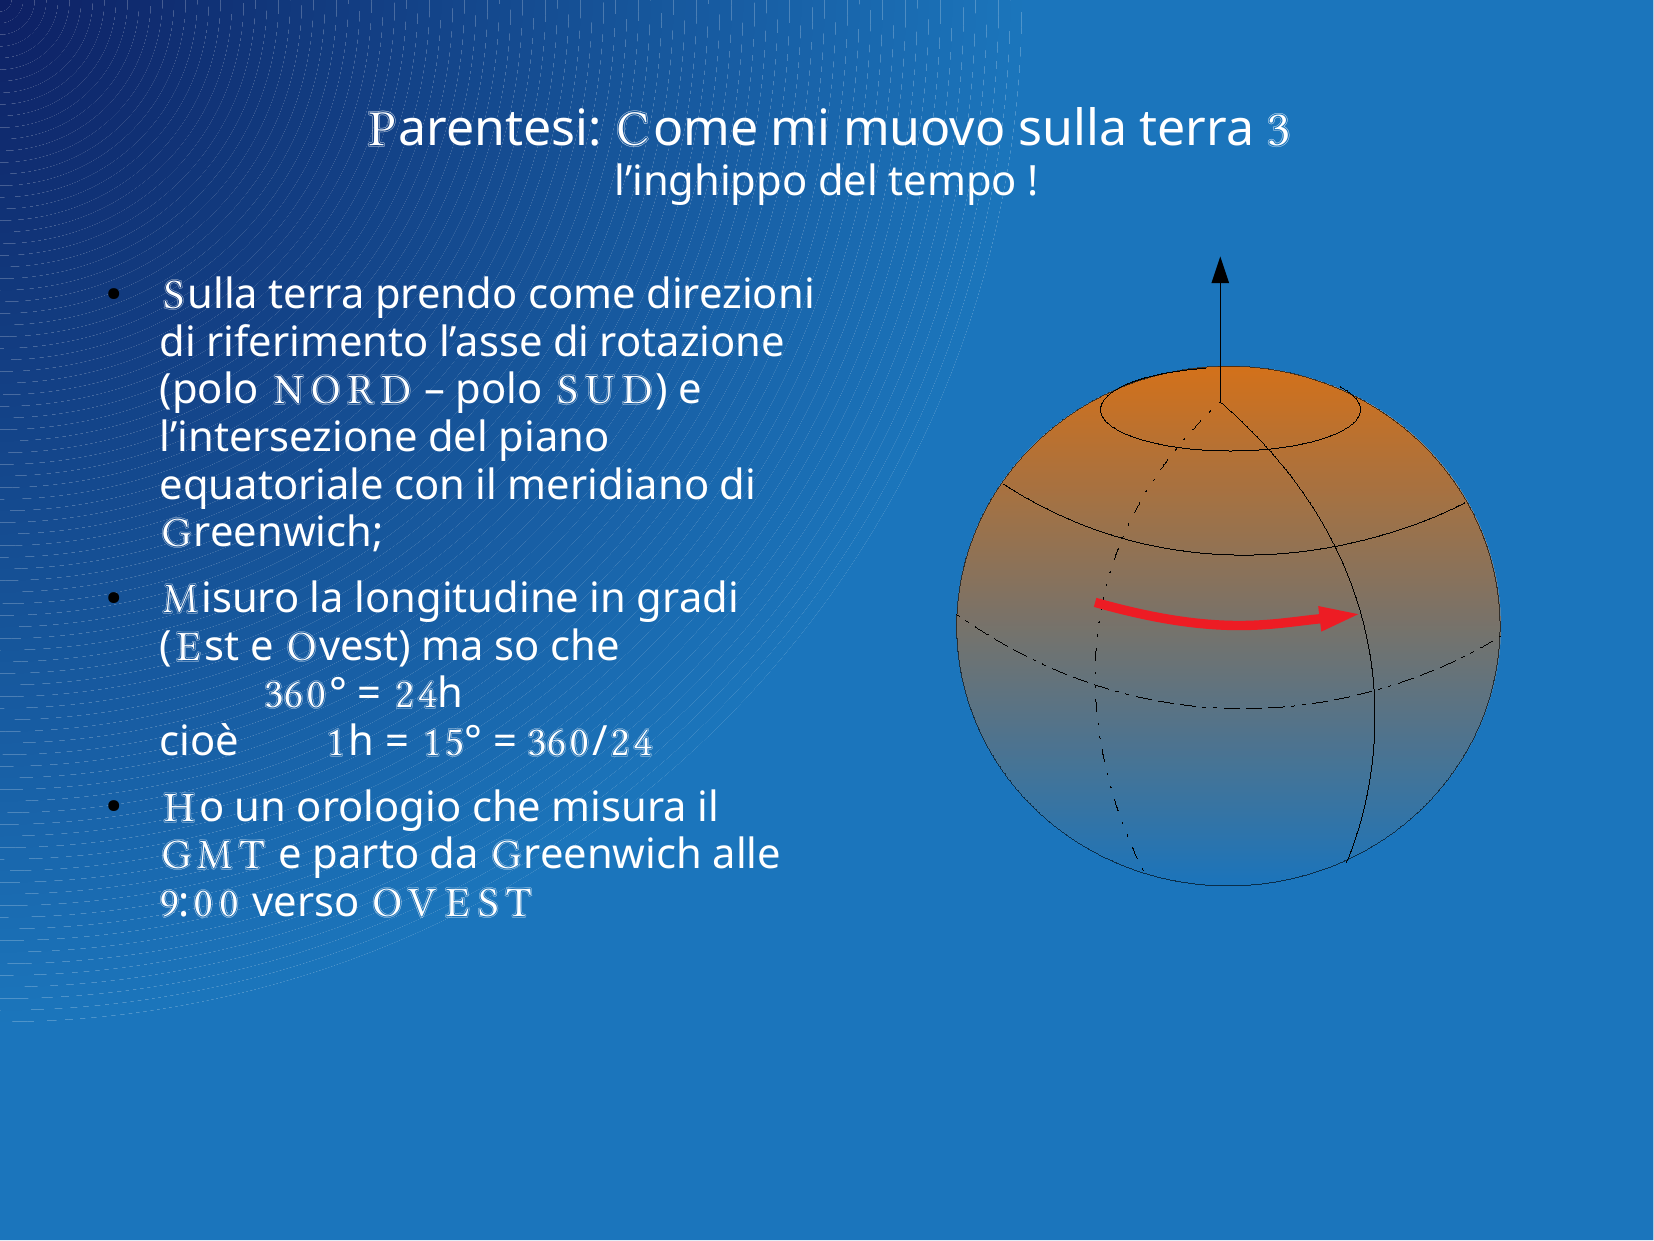

# Parentesi: Come mi muovo sulla terra 3 l’inghippo del tempo !
Sulla terra prendo come direzioni di riferimento l’asse di rotazione (polo NORD – polo SUD) e l’intersezione del piano equatoriale con il meridiano di Greenwich;
Misuro la longitudine in gradi (Est e Ovest) ma so che 360° = 24h cioè 1h = 15° = 360/24
Ho un orologio che misura il GMT e parto da Greenwich alle 9:00 verso OVEST